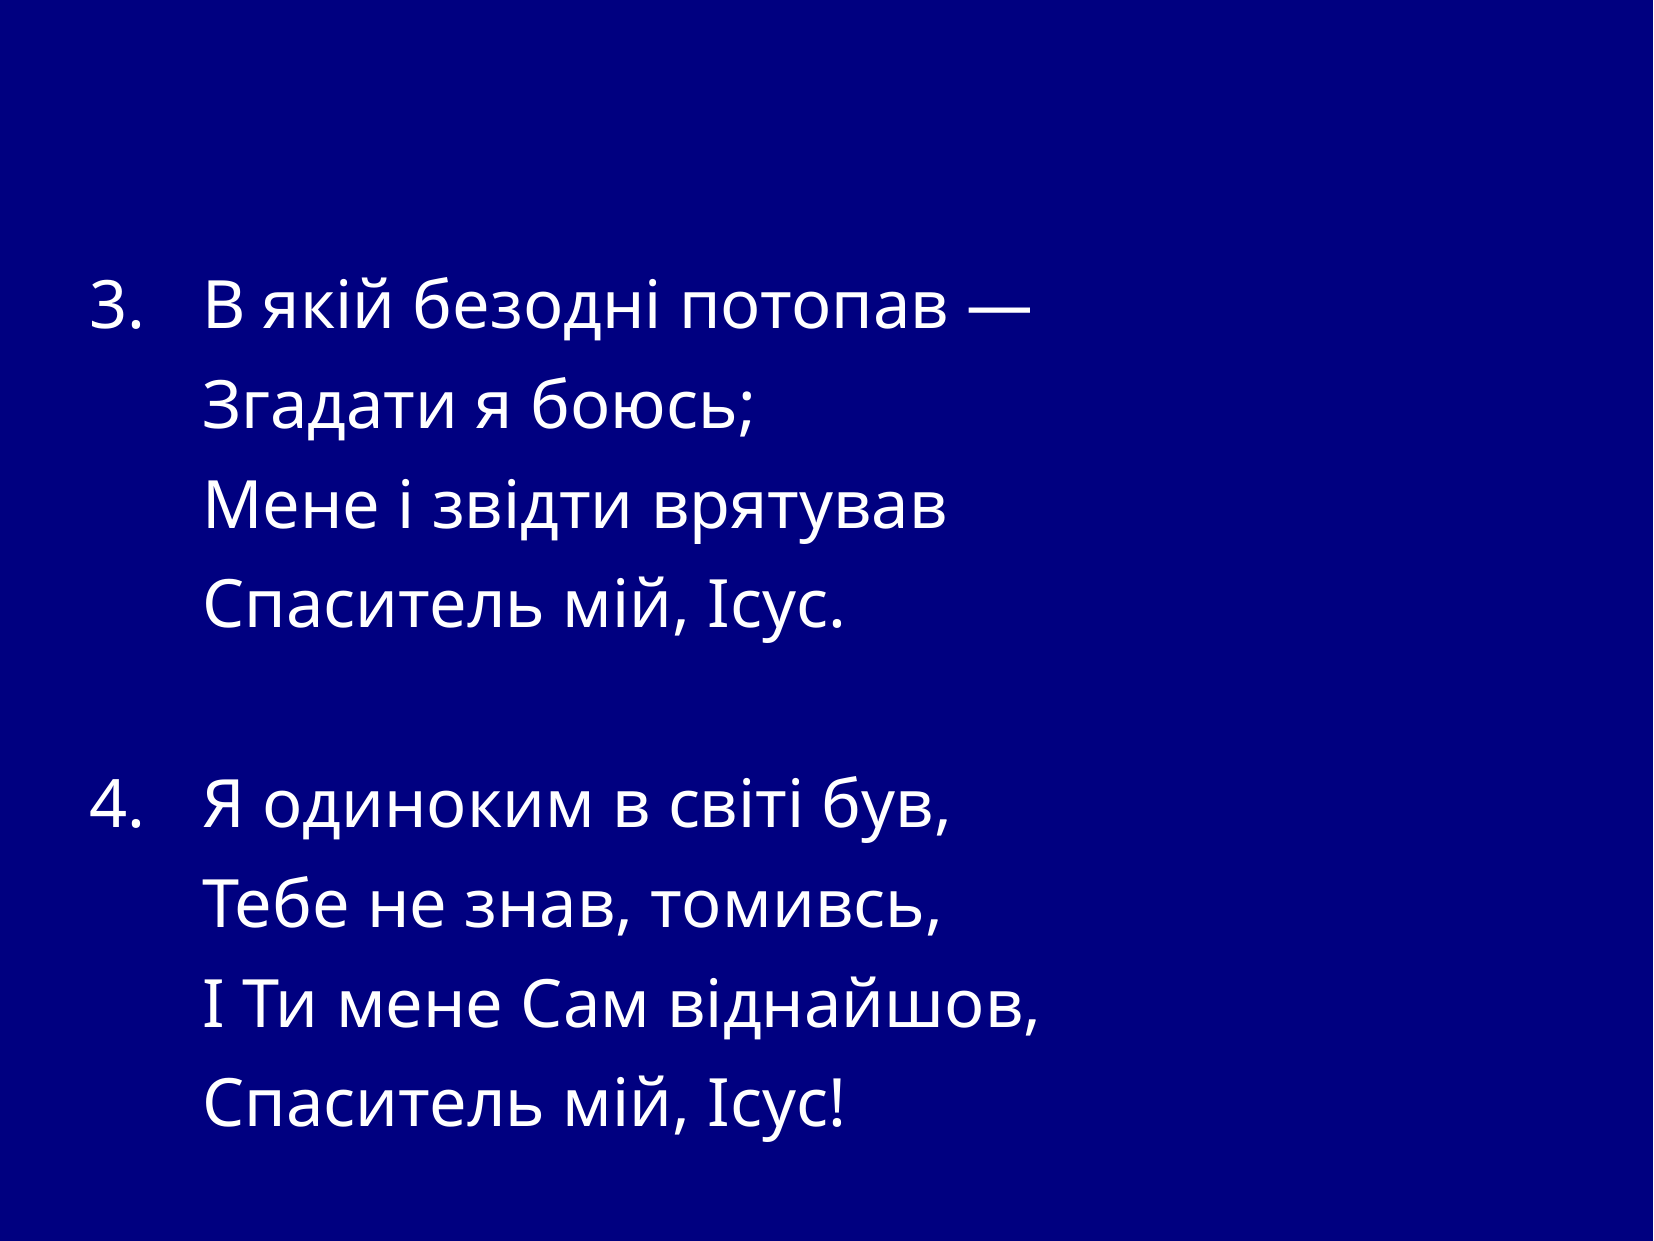

3.	В якій безодні потопав ―
	Згадати я боюсь;
	Мене і звідти врятував
	Спаситель мій, Ісус.
4.	Я одиноким в світі був,
	Тебе не знав, томивсь,
	І Ти мене Сам віднайшов,
	Спаситель мій, Ісус!